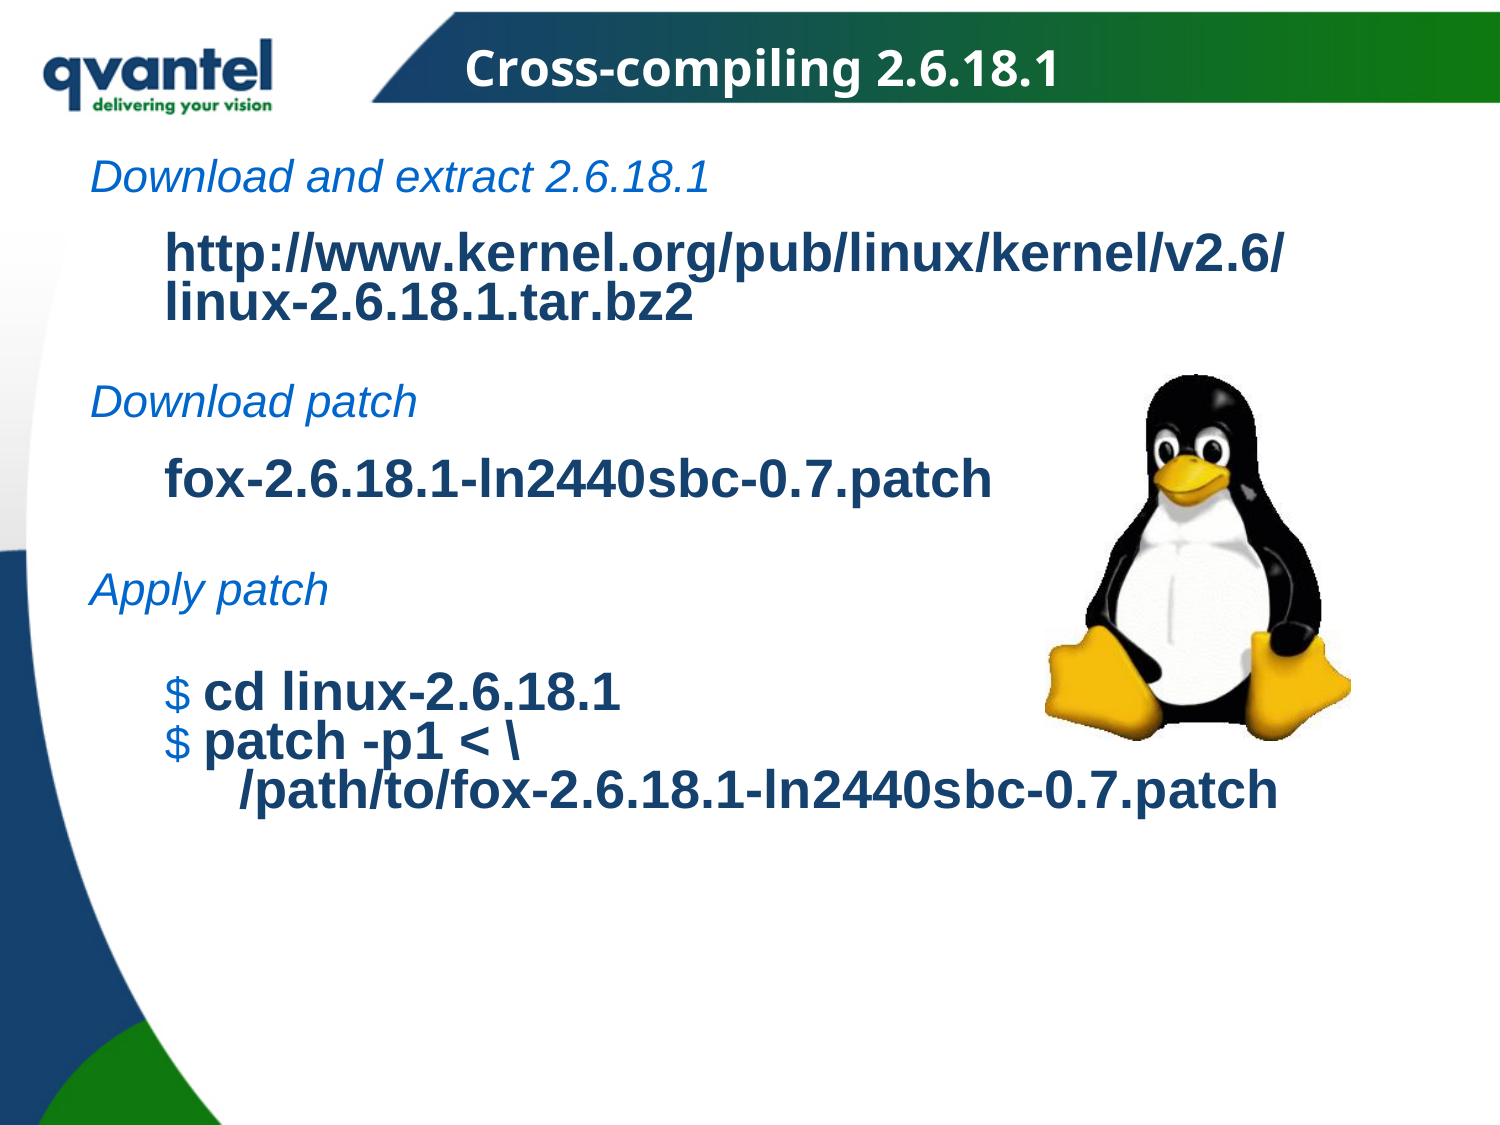

# Cross-compiling 2.6.18.1
Download and extract 2.6.18.1
http://www.kernel.org/pub/linux/kernel/v2.6/
linux-2.6.18.1.tar.bz2
Download patch
fox-2.6.18.1-ln2440sbc-0.7.patch
Apply patch
$ cd linux-2.6.18.1
$ patch -p1 < \
	/path/to/fox-2.6.18.1-ln2440sbc-0.7.patch
© 2007 Qvantel Oy - http://www.qvantel.com